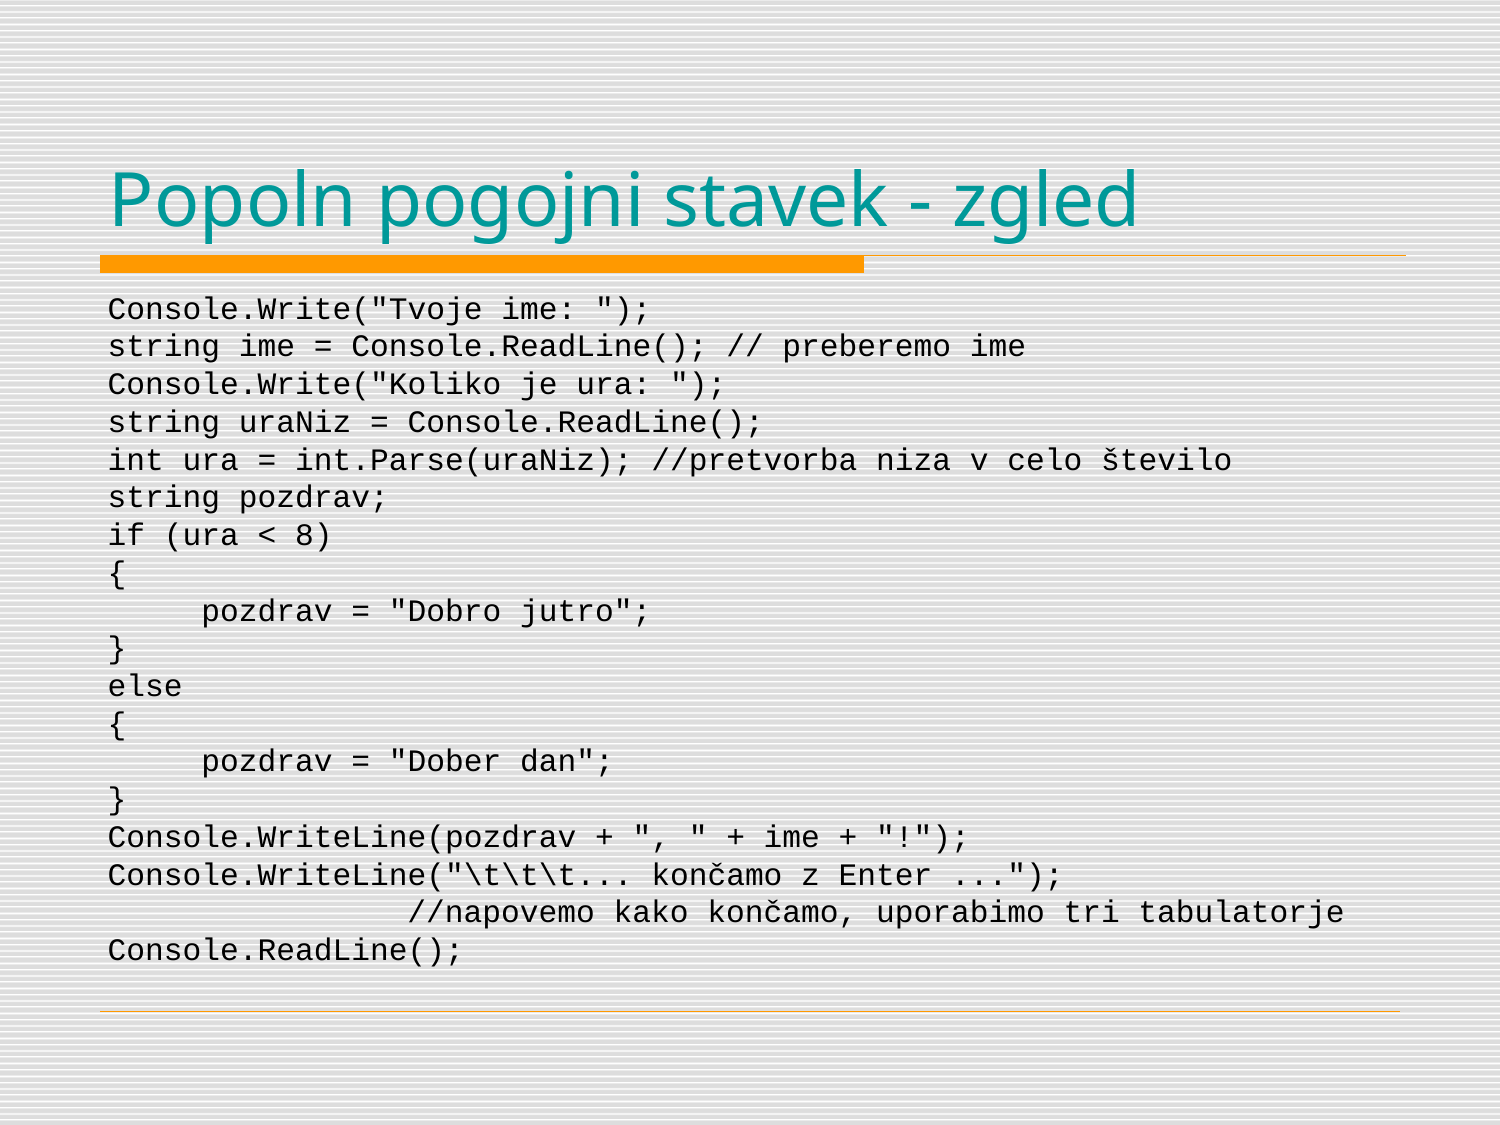

# Popoln pogojni stavek - zgled
Console.Write("Tvoje ime: ");
string ime = Console.ReadLine(); // preberemo ime
Console.Write("Koliko je ura: ");
string uraNiz = Console.ReadLine();
int ura = int.Parse(uraNiz); //pretvorba niza v celo število
string pozdrav;
if (ura < 8)
{
 pozdrav = "Dobro jutro";
}
else
{
 pozdrav = "Dober dan";
}
Console.WriteLine(pozdrav + ", " + ime + "!");
Console.WriteLine("\t\t\t... končamo z Enter ...");
			//napovemo kako končamo, uporabimo tri tabulatorje
Console.ReadLine();